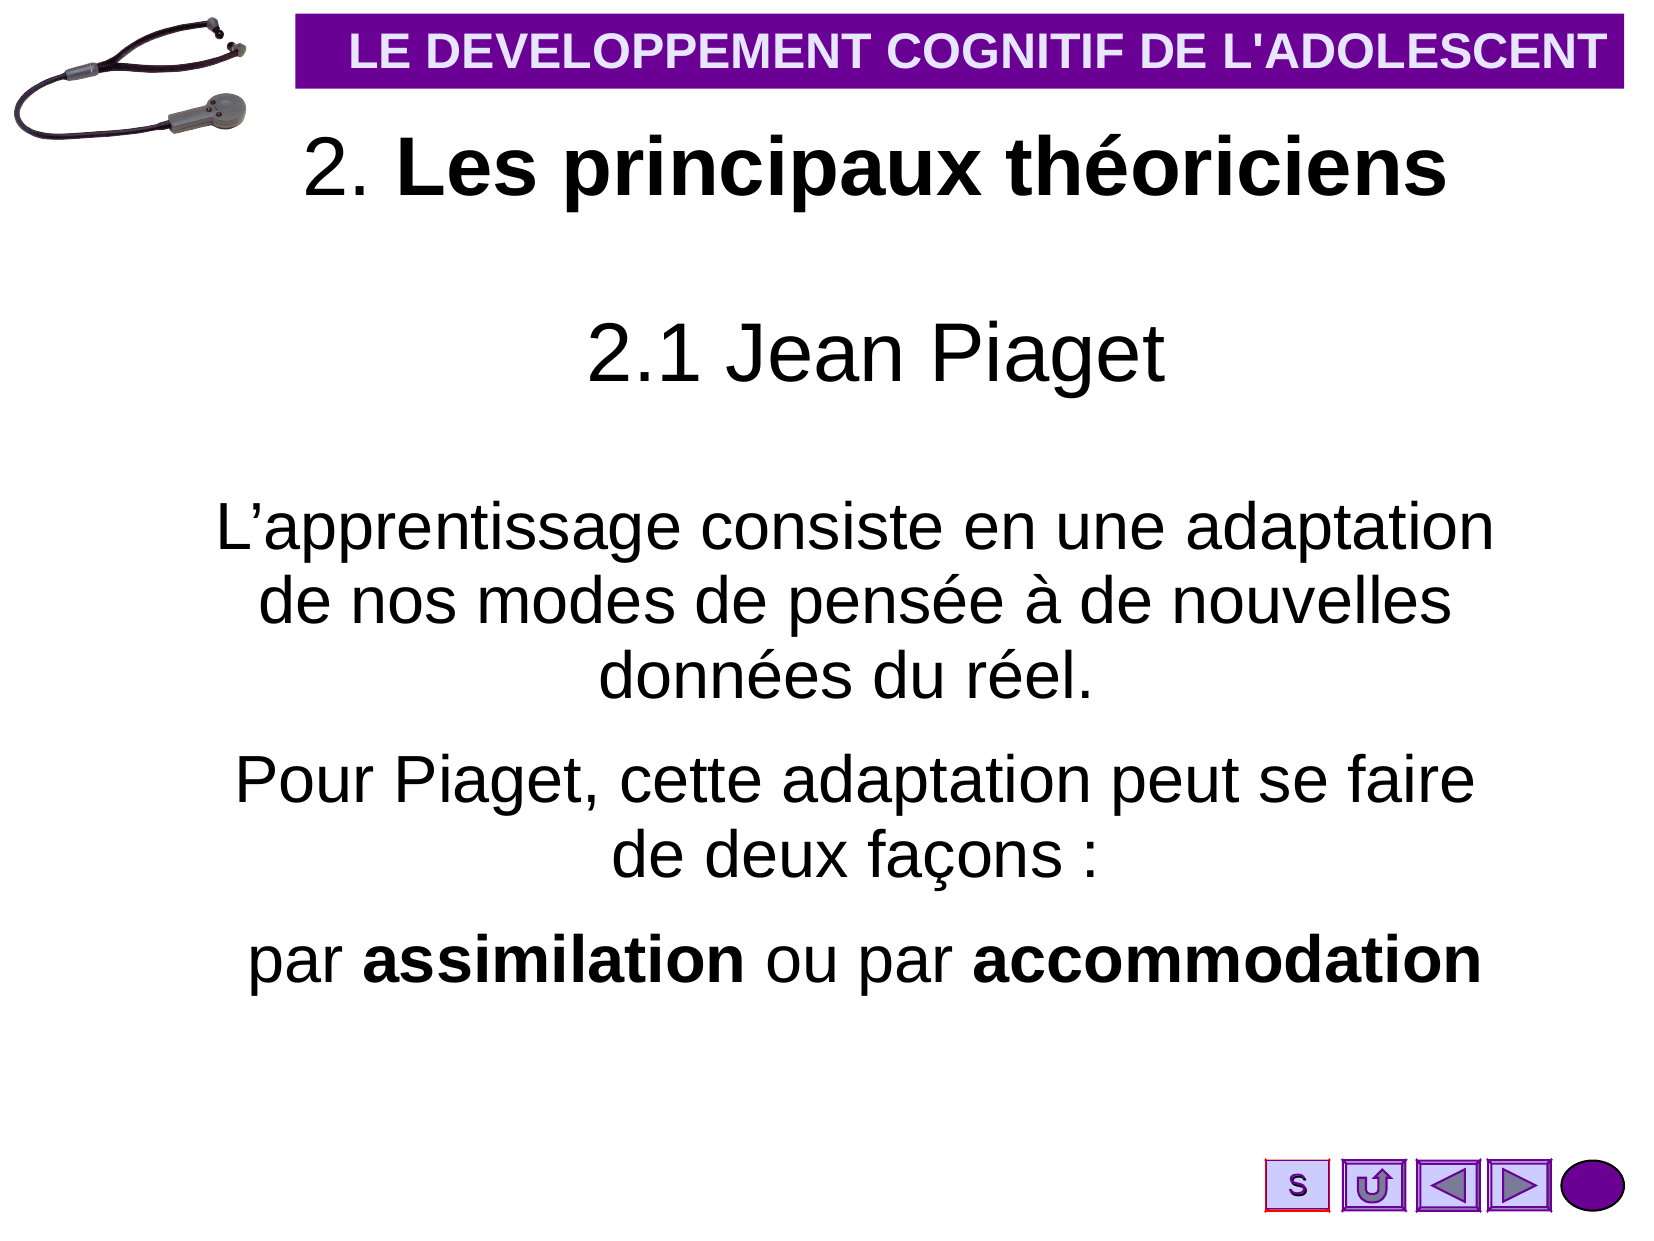

LE DEVELOPPEMENT COGNITIF DE L'ADOLESCENT
2. Les principaux théoriciens
2.1 Jean Piaget
# L’apprentissage consiste en une adaptation de nos modes de pensée à de nouvelles données du réel.
Pour Piaget, cette adaptation peut se faire de deux façons :
 par assimilation ou par accommodation